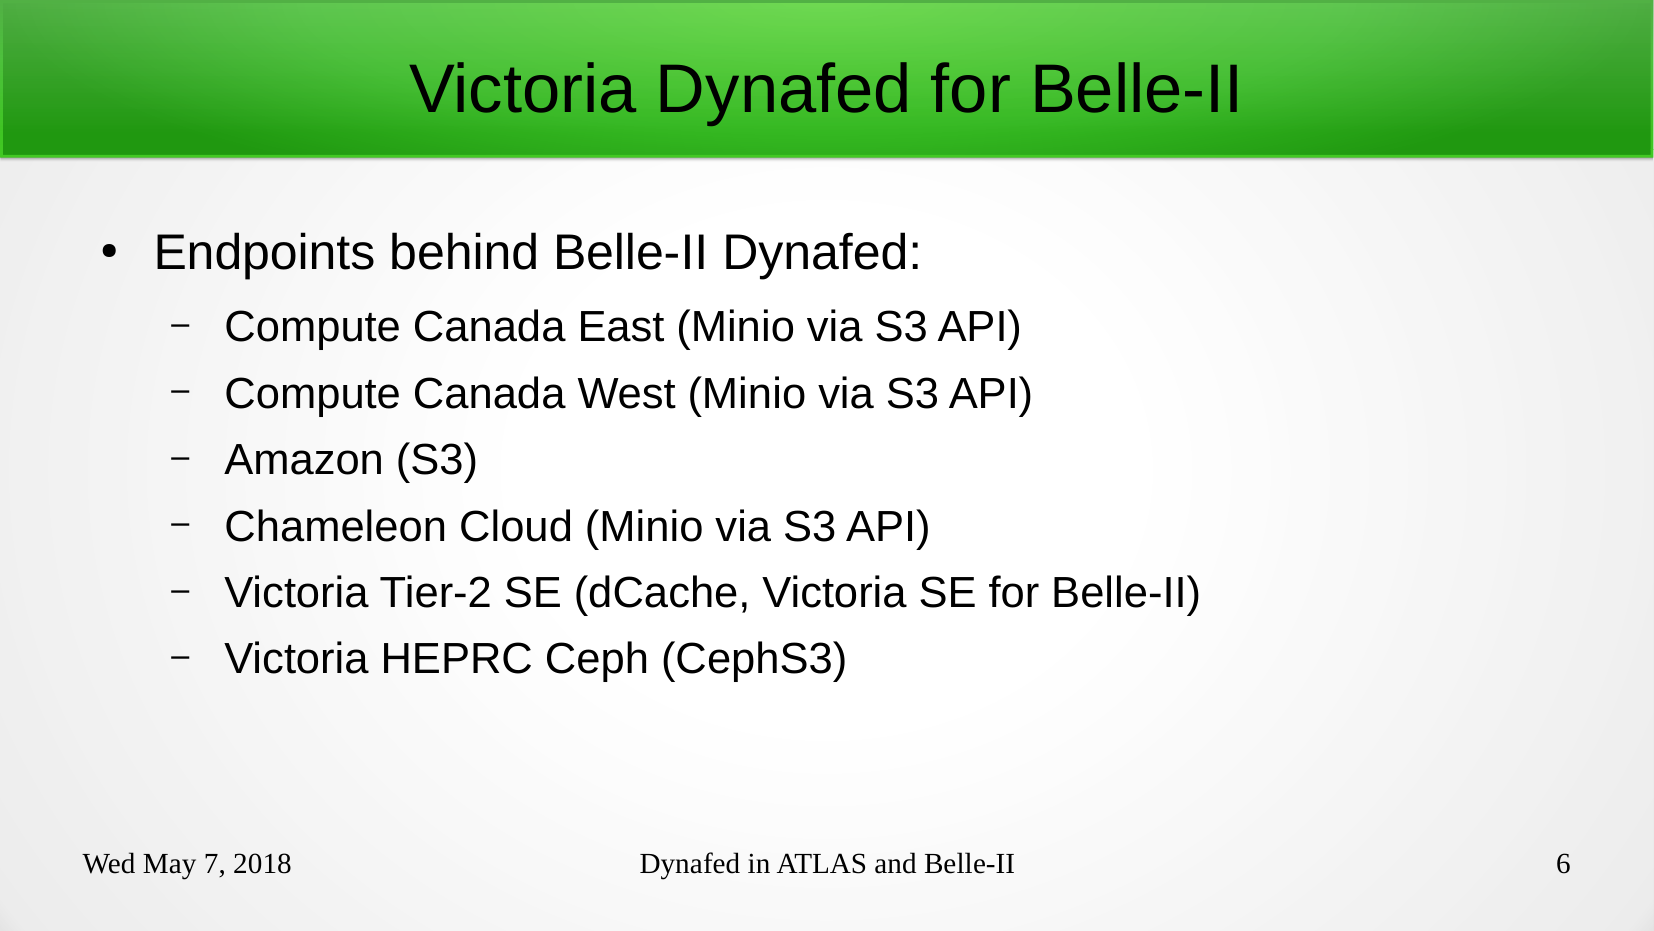

Victoria Dynafed for Belle-II
# Endpoints behind Belle-II Dynafed:
Compute Canada East (Minio via S3 API)
Compute Canada West (Minio via S3 API)
Amazon (S3)
Chameleon Cloud (Minio via S3 API)
Victoria Tier-2 SE (dCache, Victoria SE for Belle-II)
Victoria HEPRC Ceph (CephS3)
Wed May 7, 2018
Dynafed in ATLAS and Belle-II
6